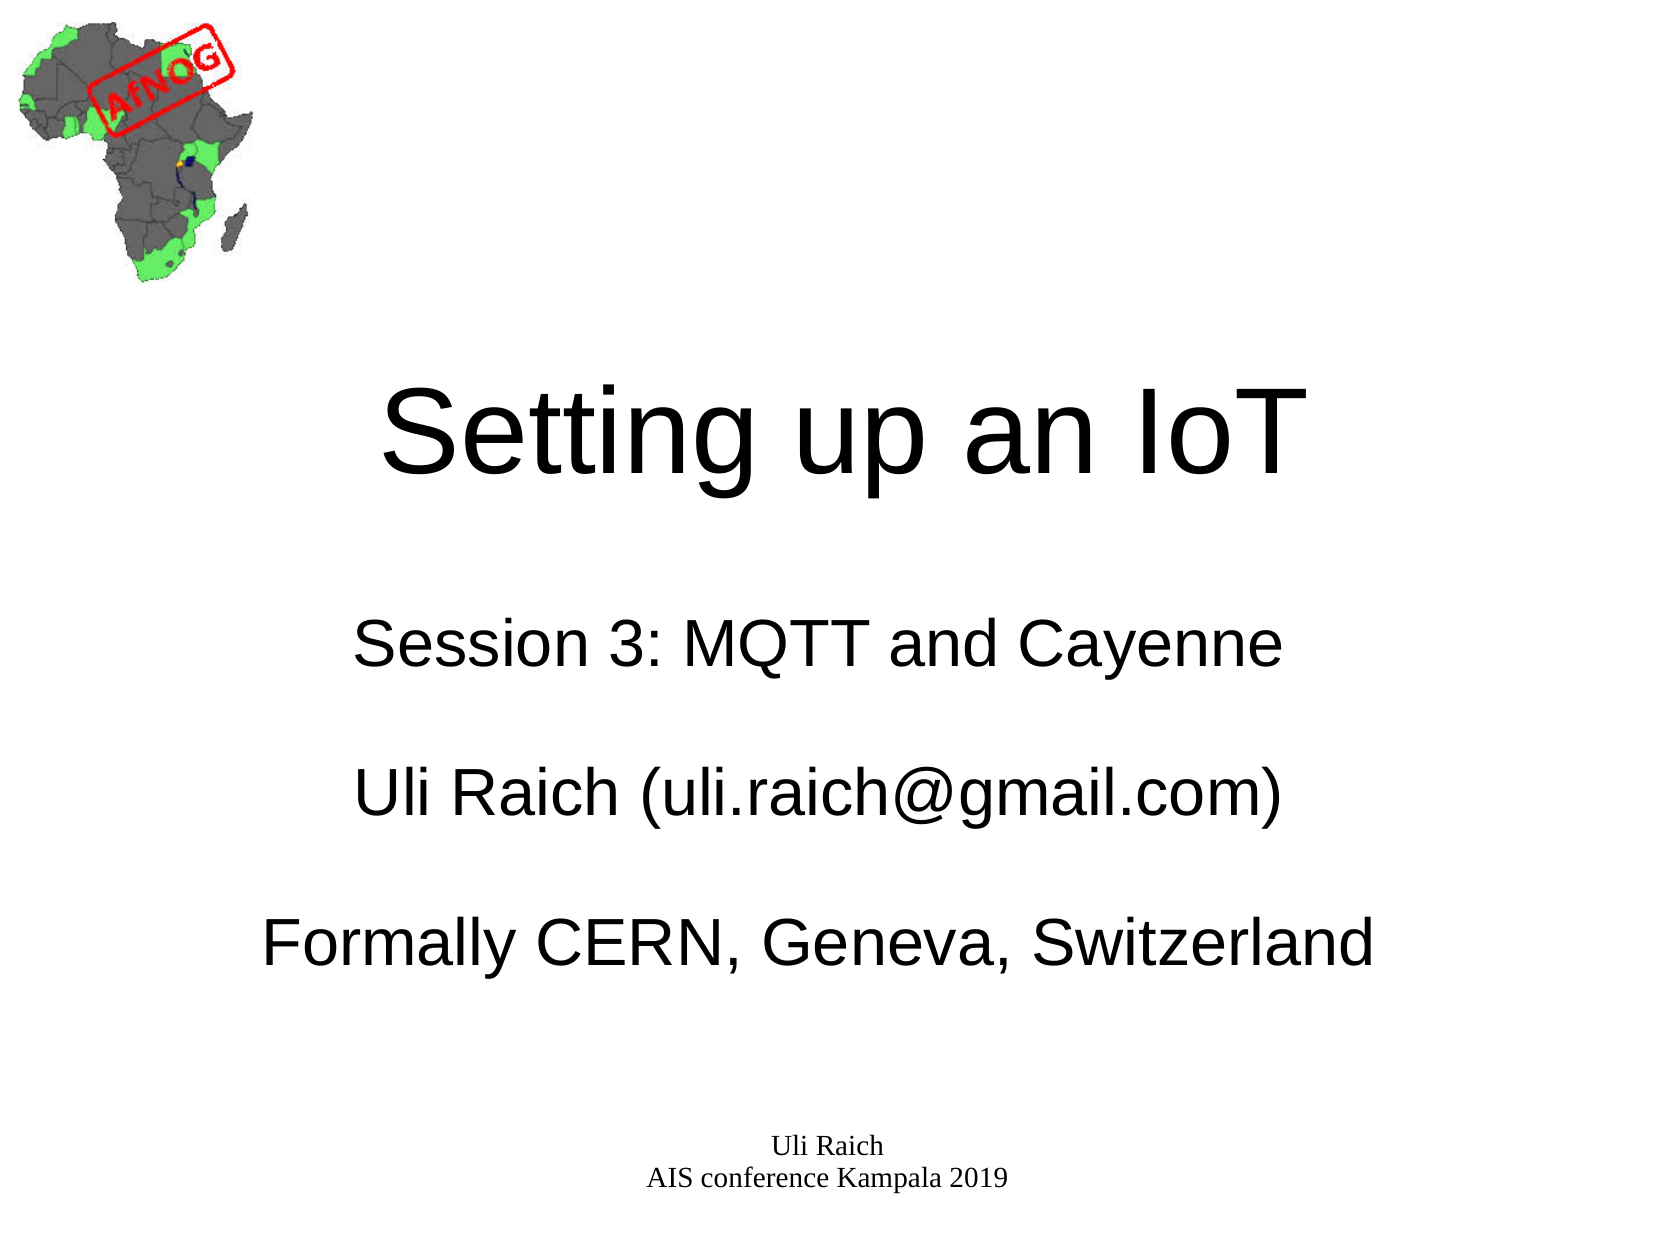

# Setting up an IoT
Session 3: MQTT and Cayenne
Uli Raich (uli.raich@gmail.com)
Formally CERN, Geneva, Switzerland